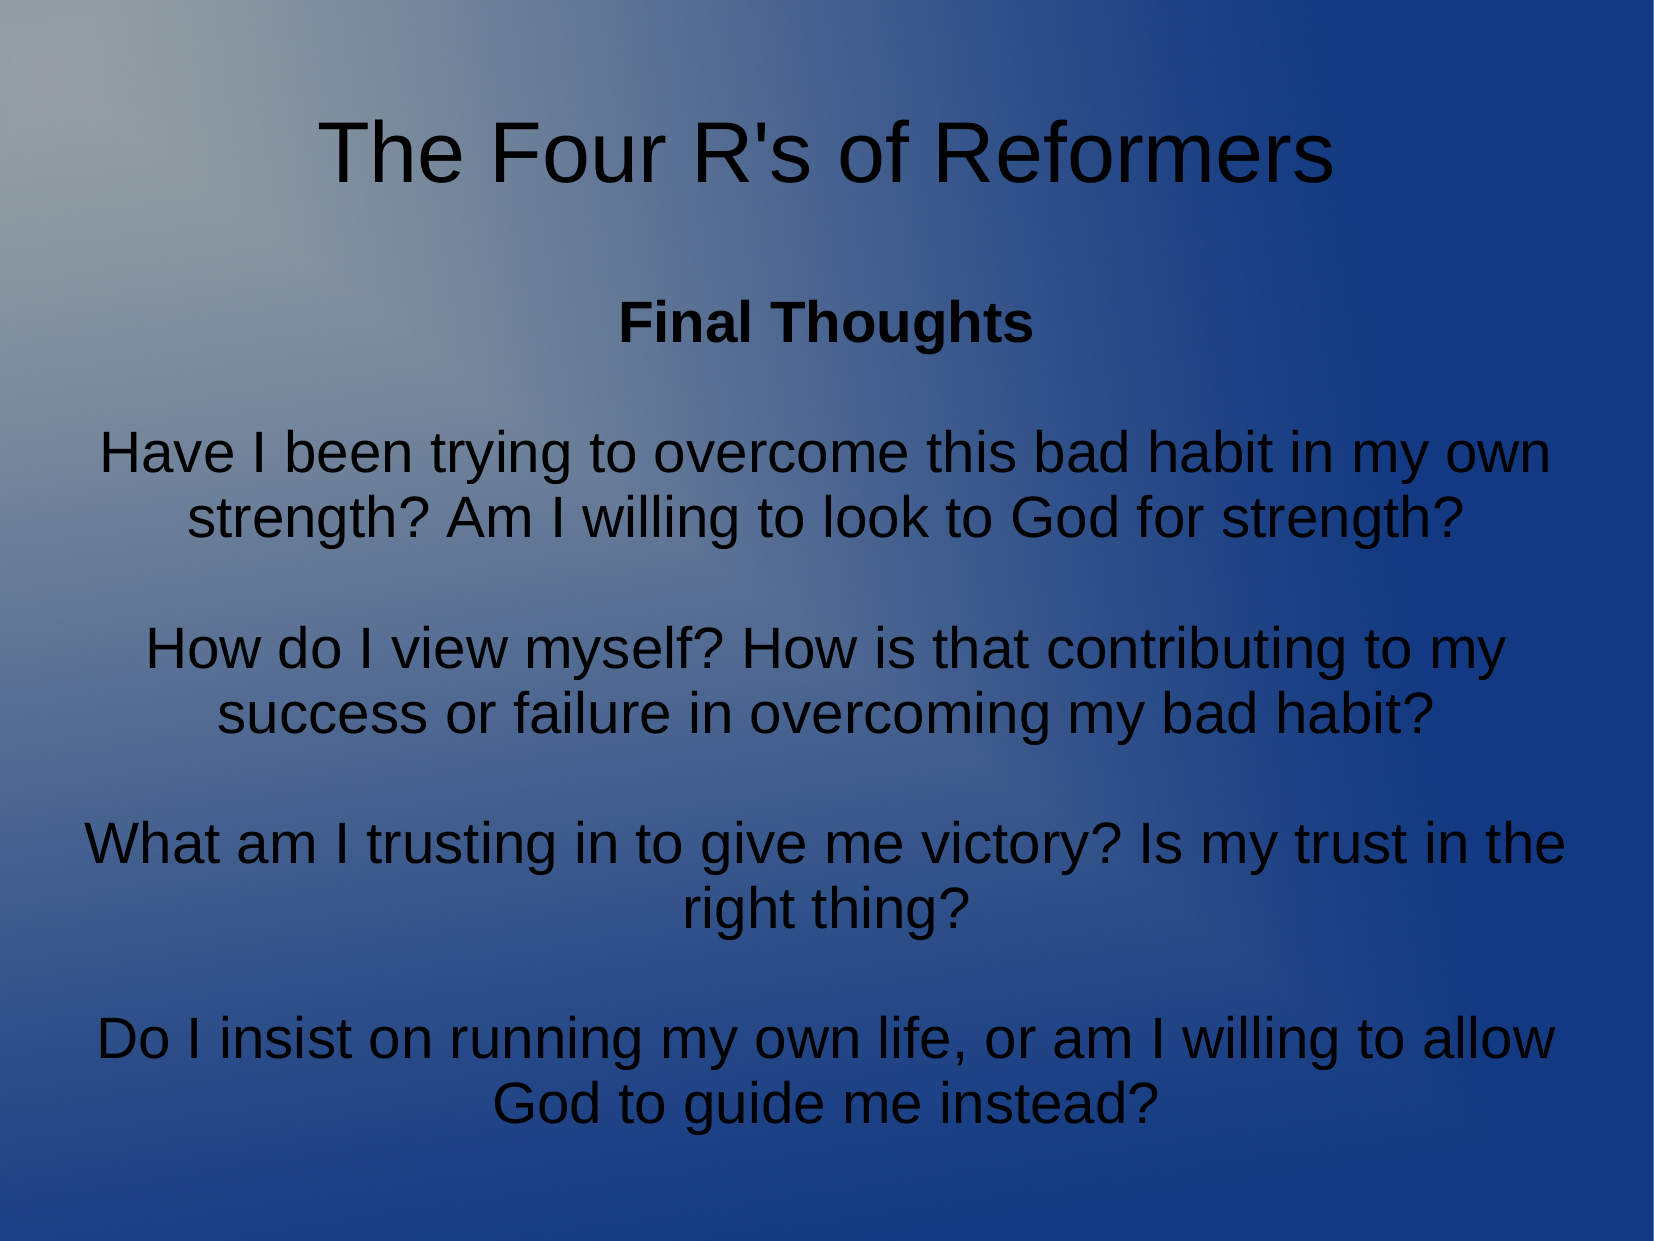

# The Four R's of Reformers
Final Thoughts
Have I been trying to overcome this bad habit in my own strength? Am I willing to look to God for strength?
How do I view myself? How is that contributing to my success or failure in overcoming my bad habit?
What am I trusting in to give me victory? Is my trust in the right thing?
Do I insist on running my own life, or am I willing to allow God to guide me instead?